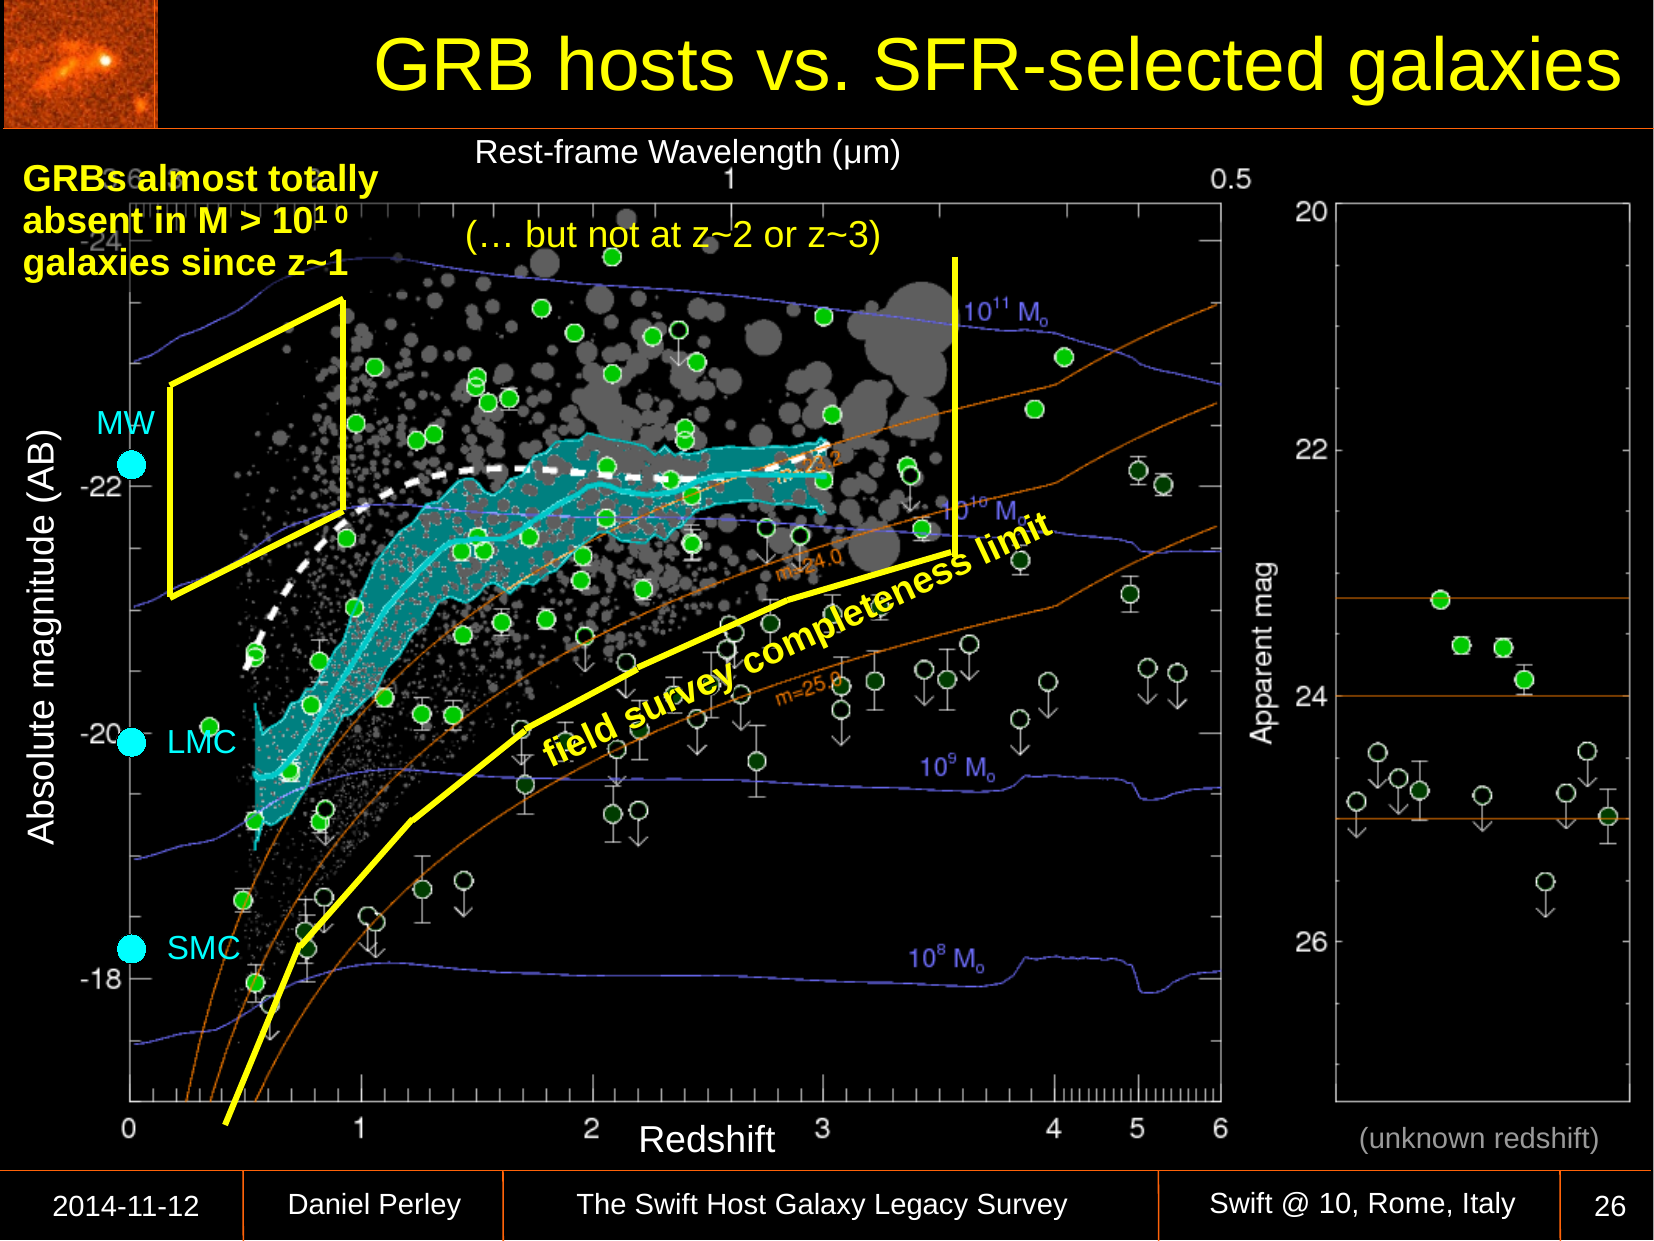

# GRB hosts vs. SFR-selected galaxies
Rest-frame Wavelength (μm)
GRBs almost totally absent in M > 101 0 galaxies since z~1
(… but not at z~2 or z~3)
MW
field survey completeness limit
Absolute magnitude (AB)
LMC
SMC
Redshift
(unknown redshift)
2014-11-12
26